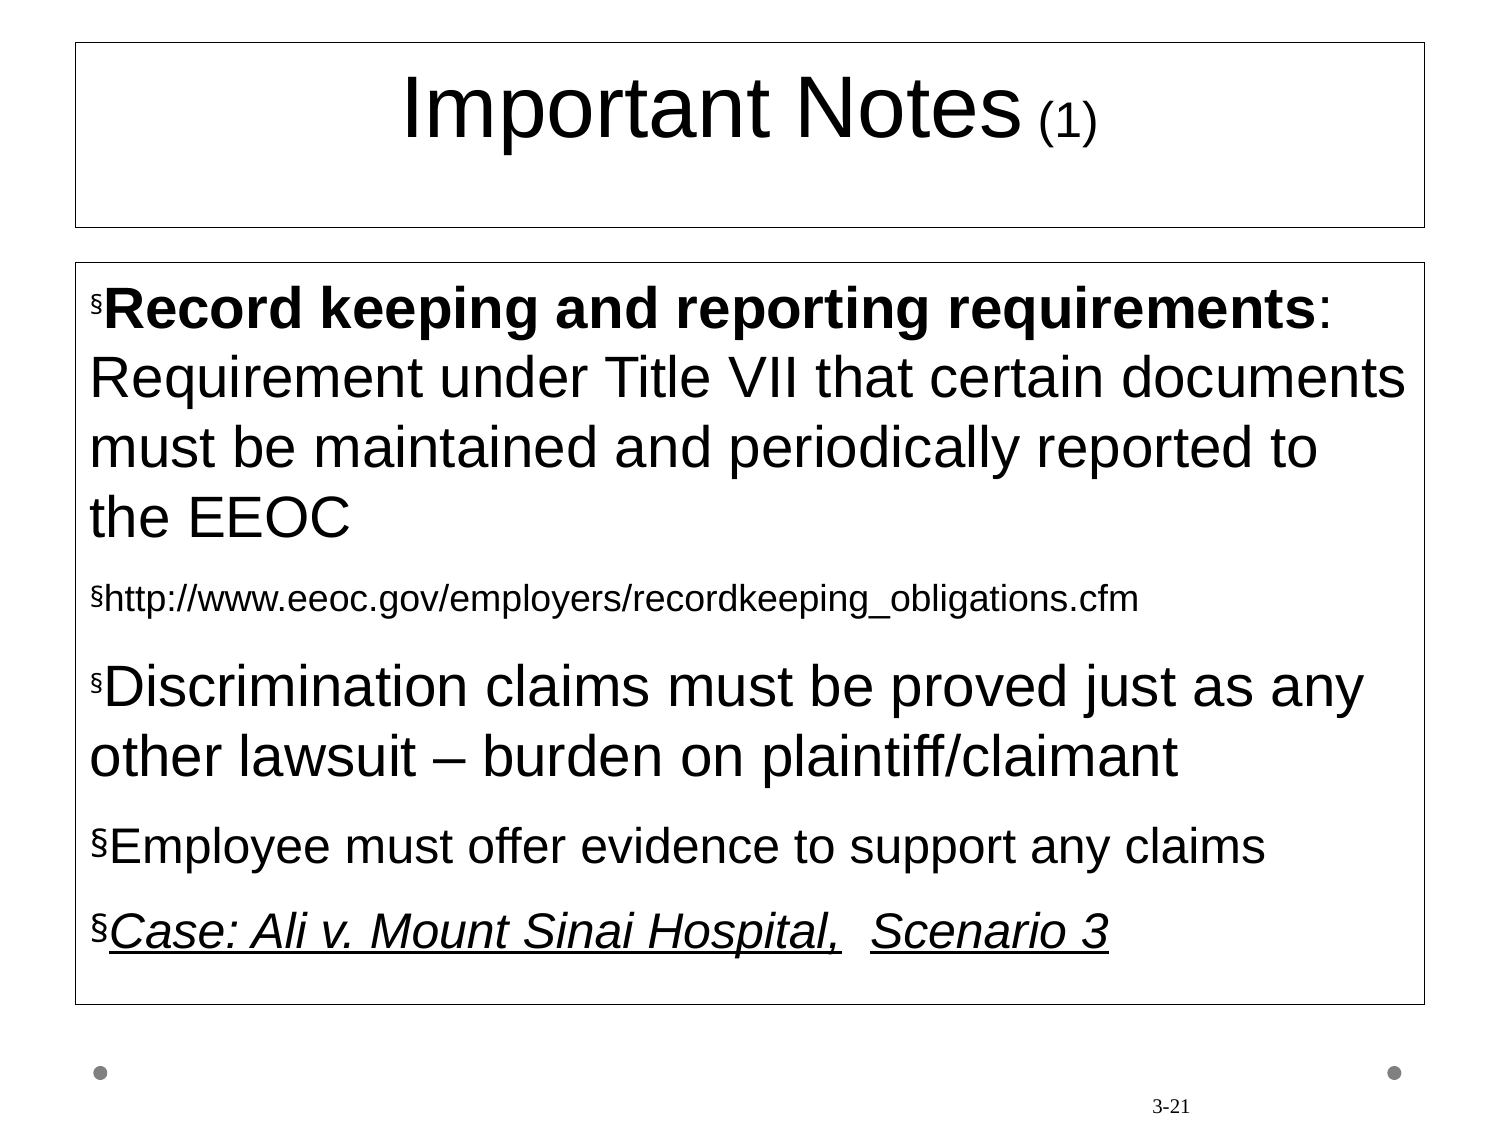

# Important Notes (1)
Record keeping and reporting requirements: Requirement under Title VII that certain documents must be maintained and periodically reported to the EEOC
http://www.eeoc.gov/employers/recordkeeping_obligations.cfm
Discrimination claims must be proved just as any other lawsuit – burden on plaintiff/claimant
Employee must offer evidence to support any claims
Case: Ali v. Mount Sinai Hospital, Scenario 3